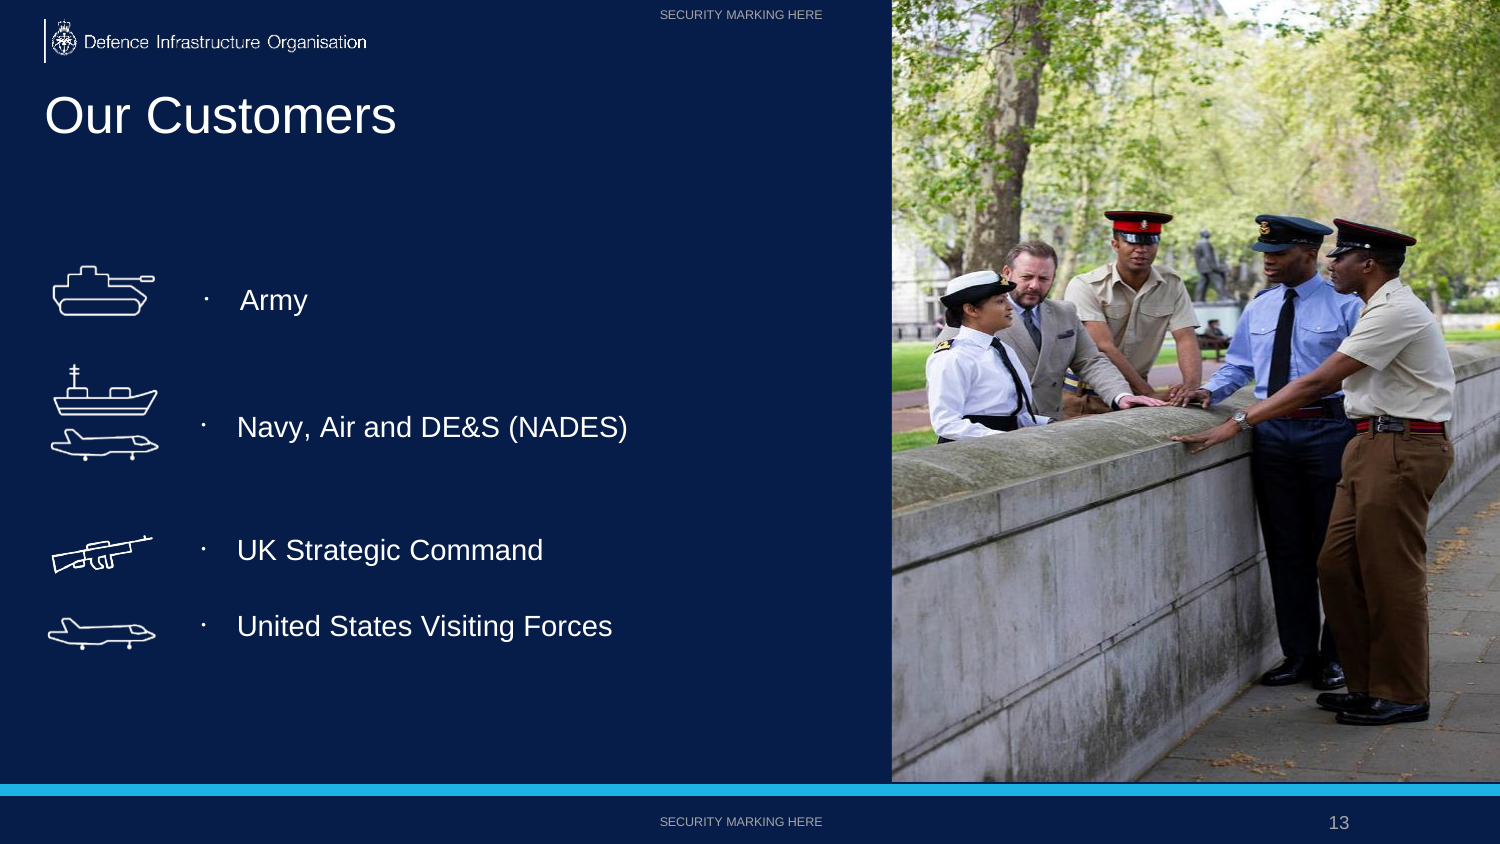

# Our Customers
Army
Navy, Air and DE&S (NADES)
UK Strategic Command
United States Visiting Forces